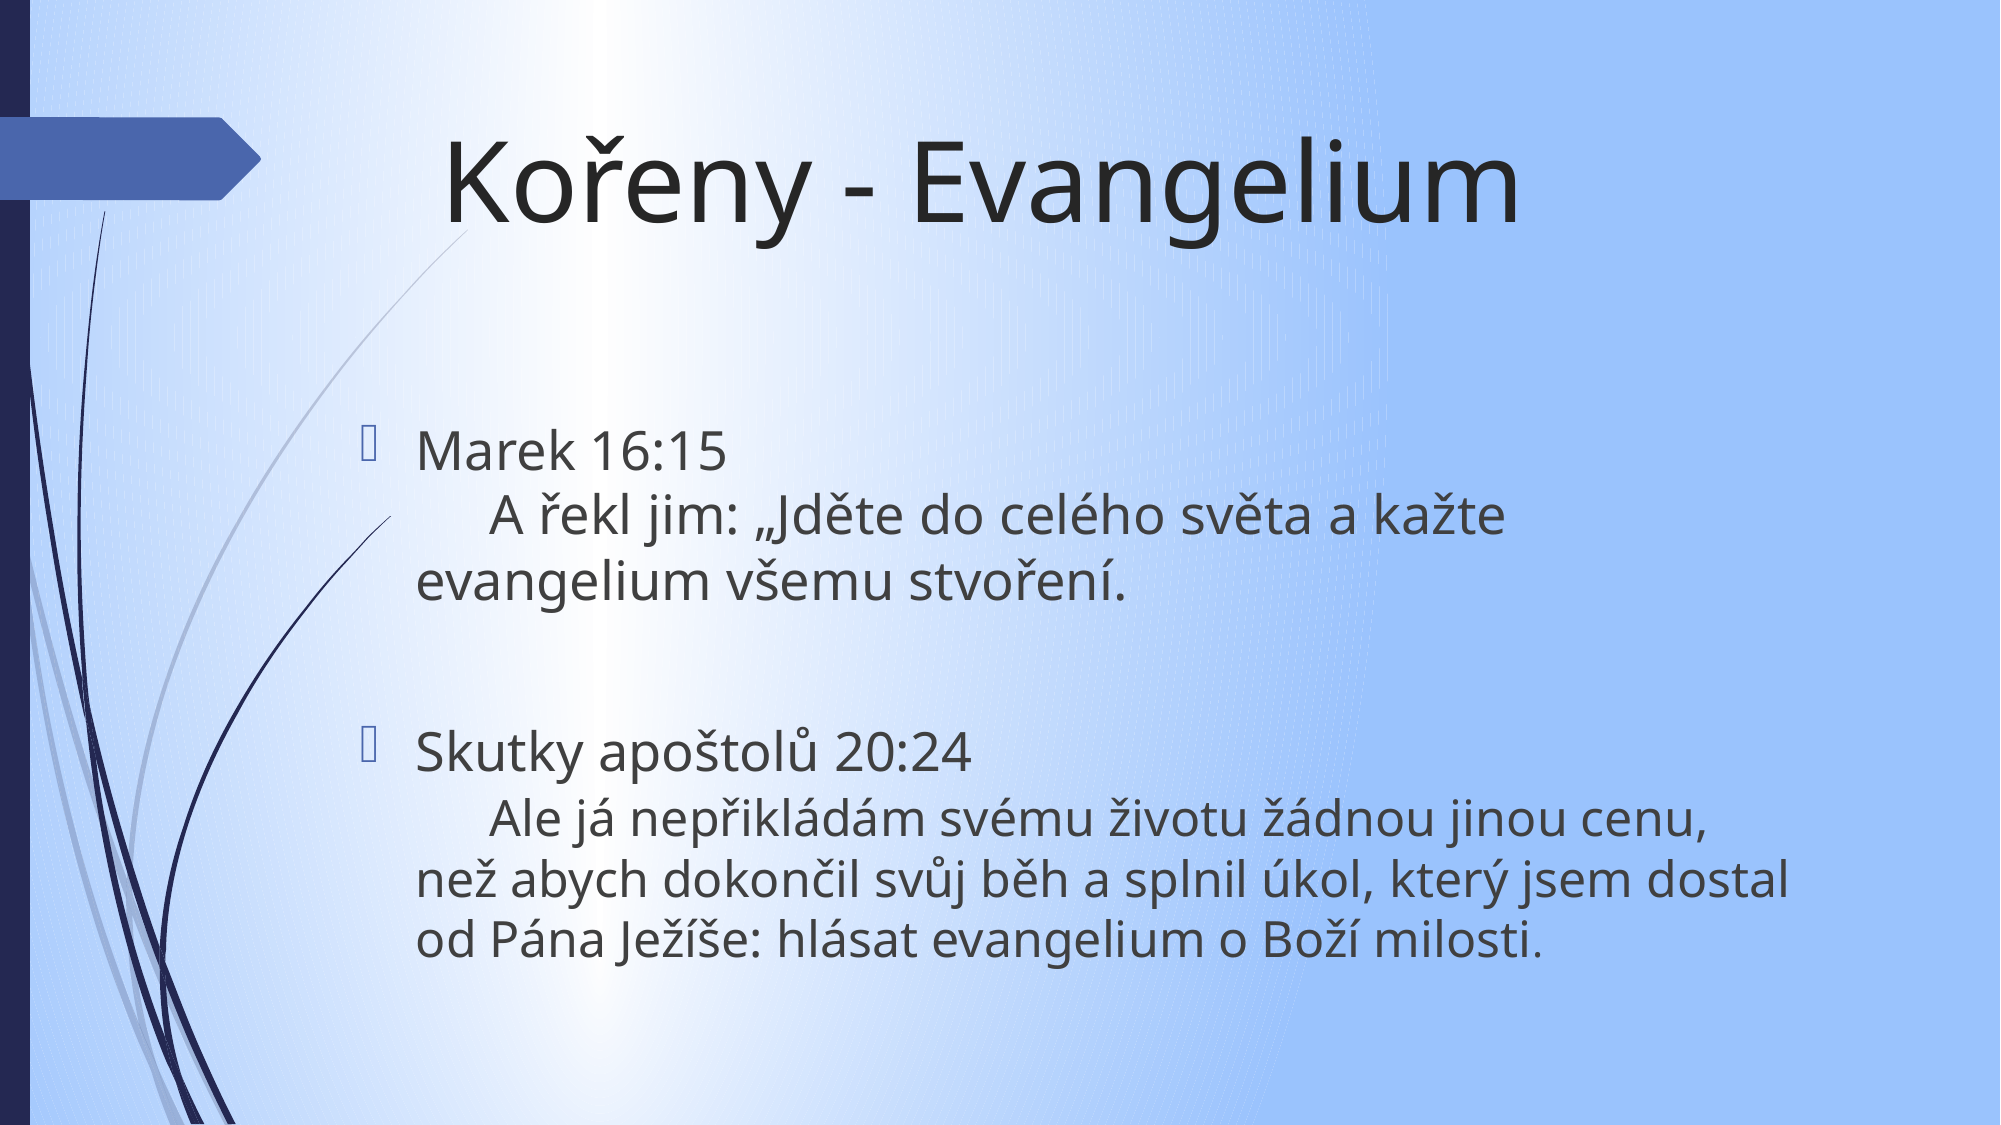

# Kořeny - Evangelium
Marek 16:15
	A řekl jim: „Jděte do celého světa a kažte evangelium všemu stvoření.
Skutky apoštolů 20:24
	Ale já nepřikládám svému životu žádnou jinou cenu, než abych dokončil svůj běh a splnil úkol, který jsem dostal od Pána Ježíše: hlásat evangelium o Boží milosti.